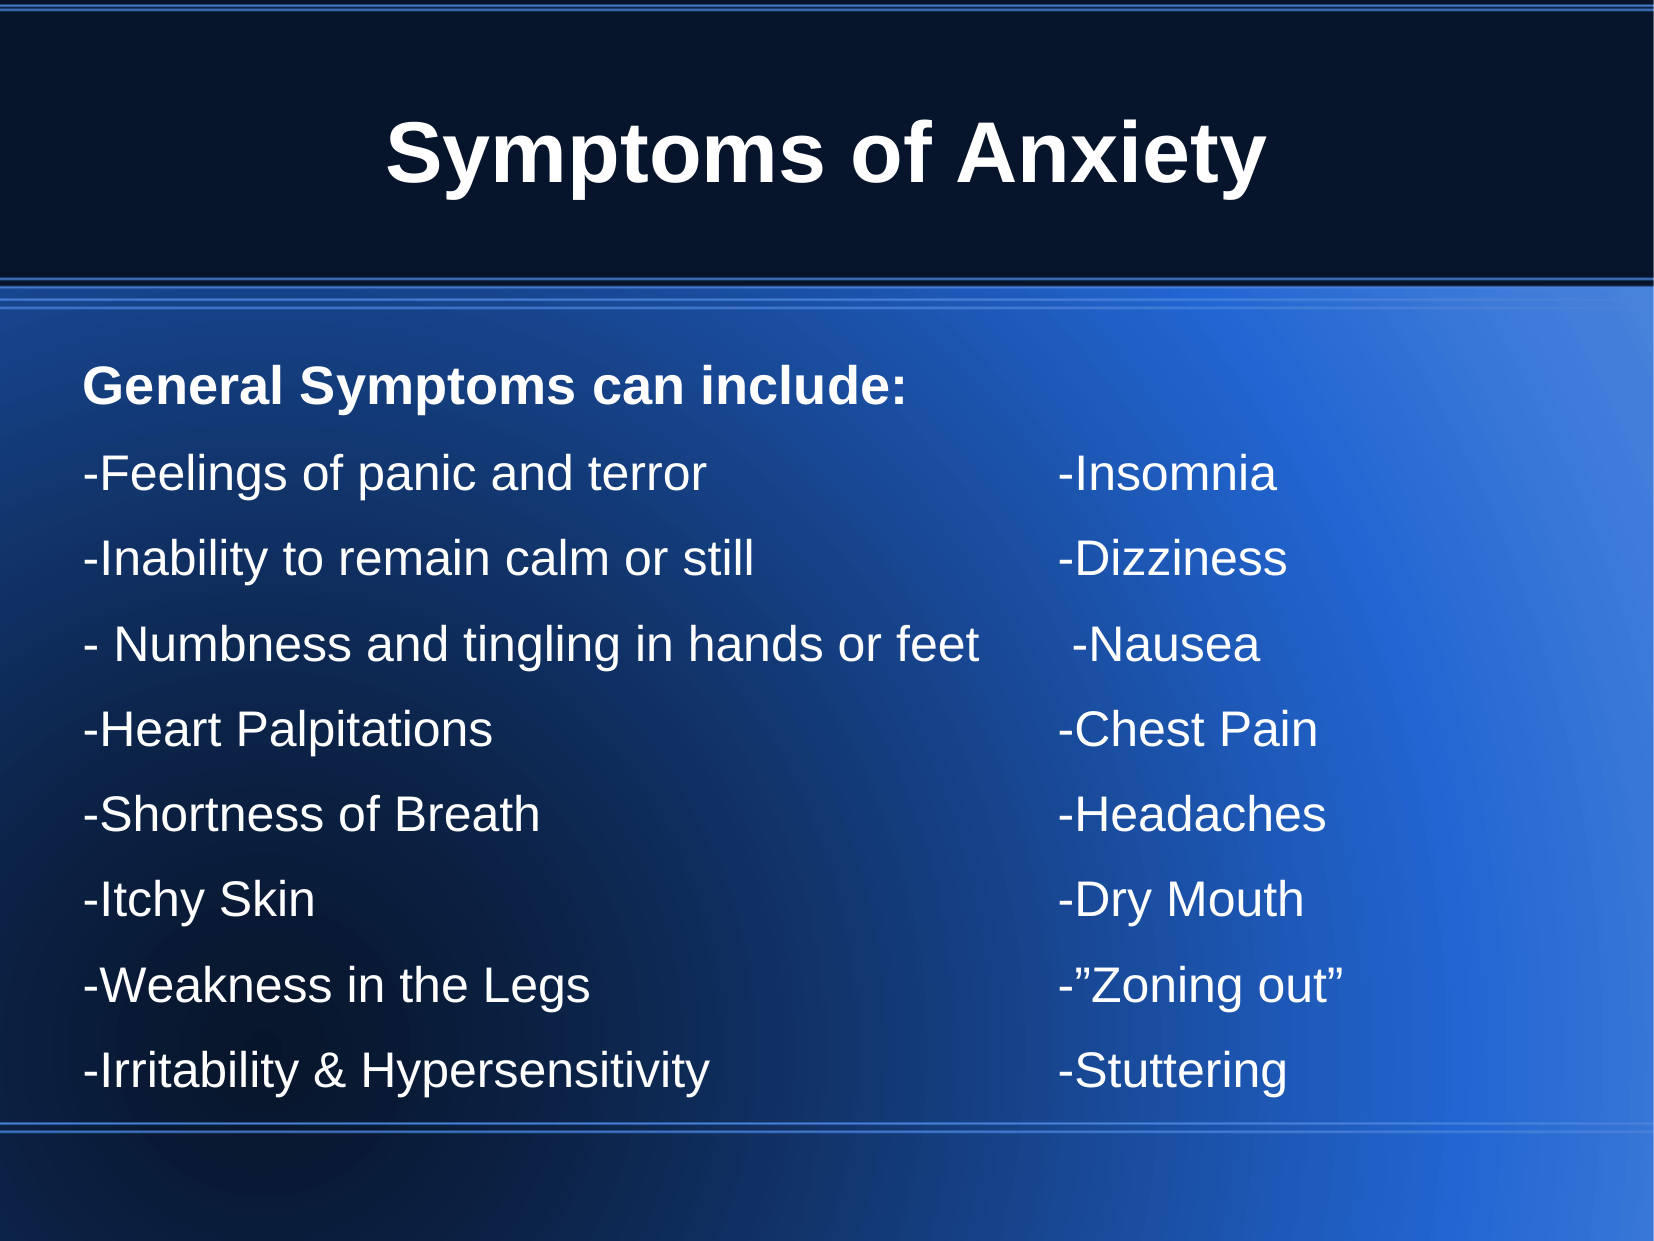

# Symptoms of Anxiety
General Symptoms can include:
-Feelings of panic and terror					-Insomnia
-Inability to remain calm or still					-Dizziness
- Numbness and tingling in hands or feet		 -Nausea
-Heart Palpitations								-Chest Pain
-Shortness of Breath							-Headaches
-Itchy Skin										-Dry Mouth
-Weakness in the Legs							-”Zoning out”
-Irritability & Hypersensitivity 					-Stuttering